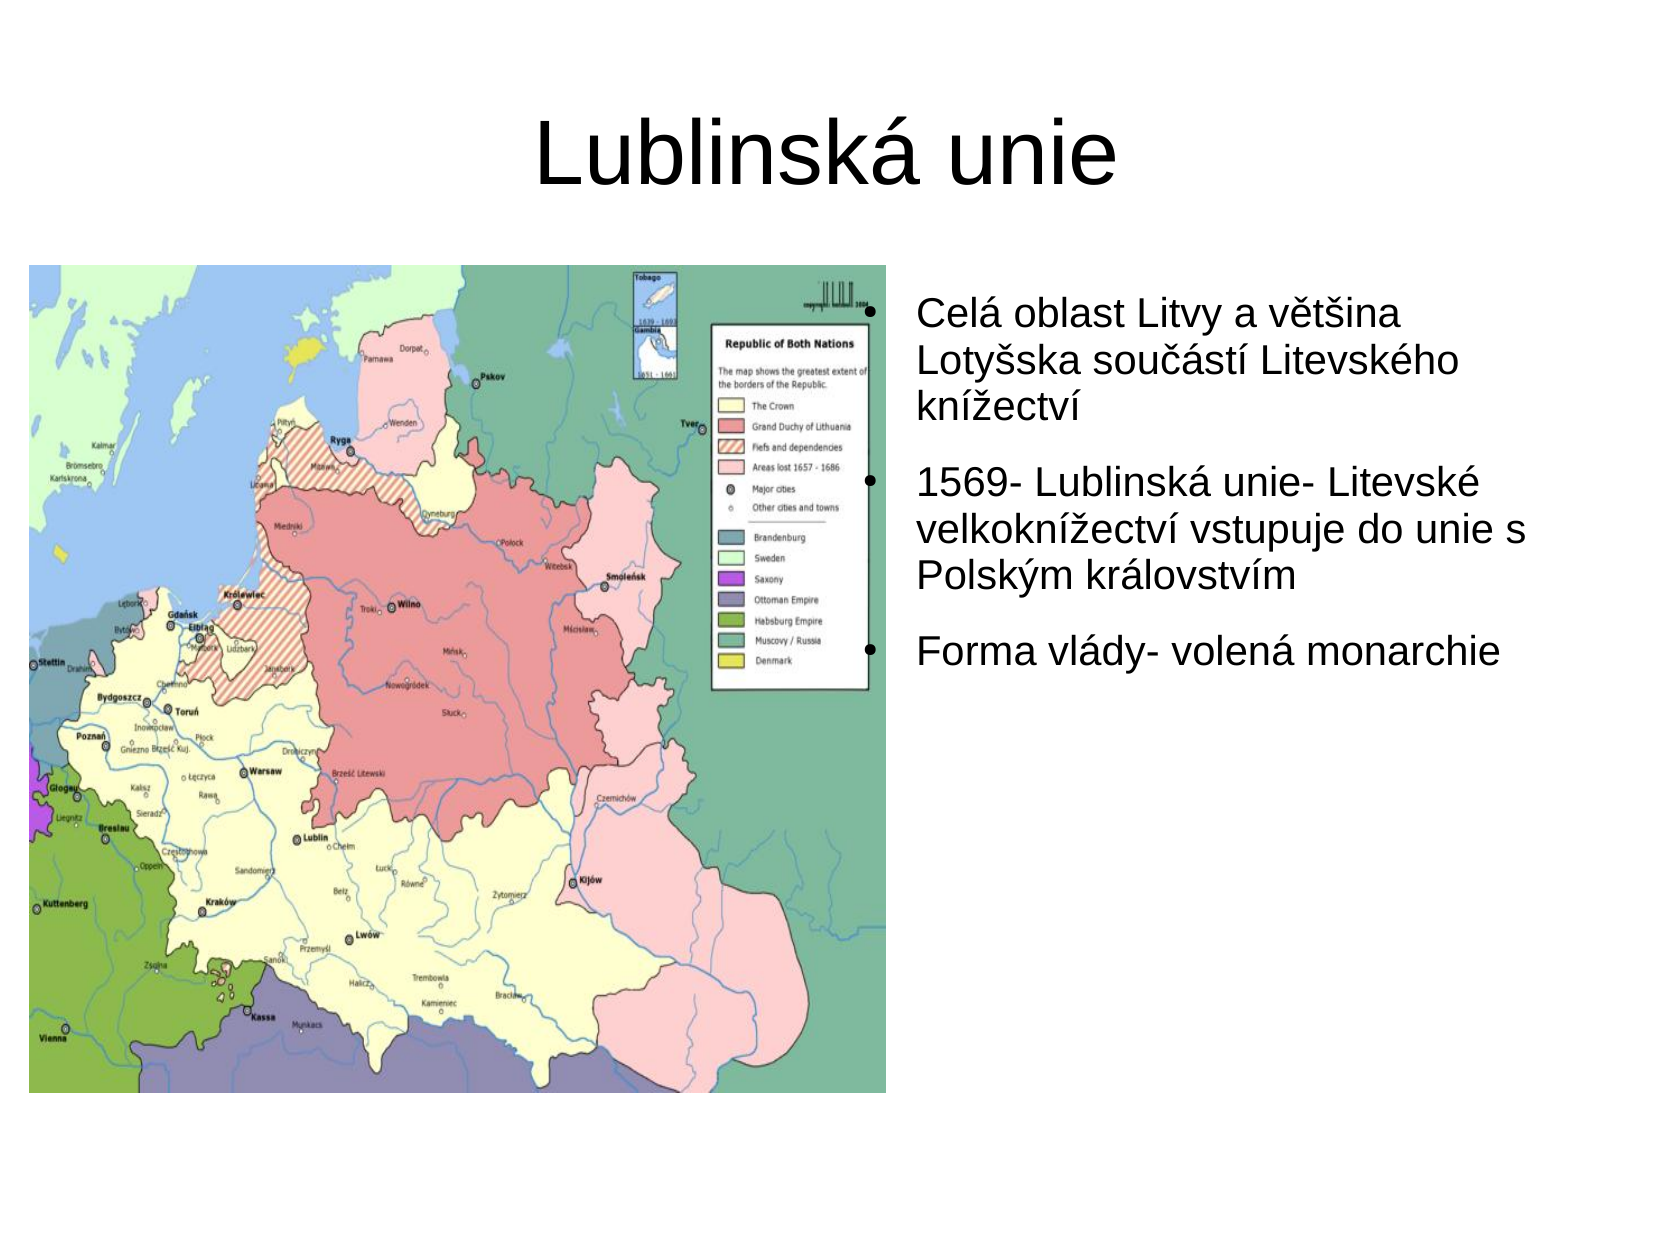

# Lublinská unie
Celá oblast Litvy a většina Lotyšska součástí Litevského knížectví
1569- Lublinská unie- Litevské velkoknížectví vstupuje do unie s Polským královstvím
Forma vlády- volená monarchie